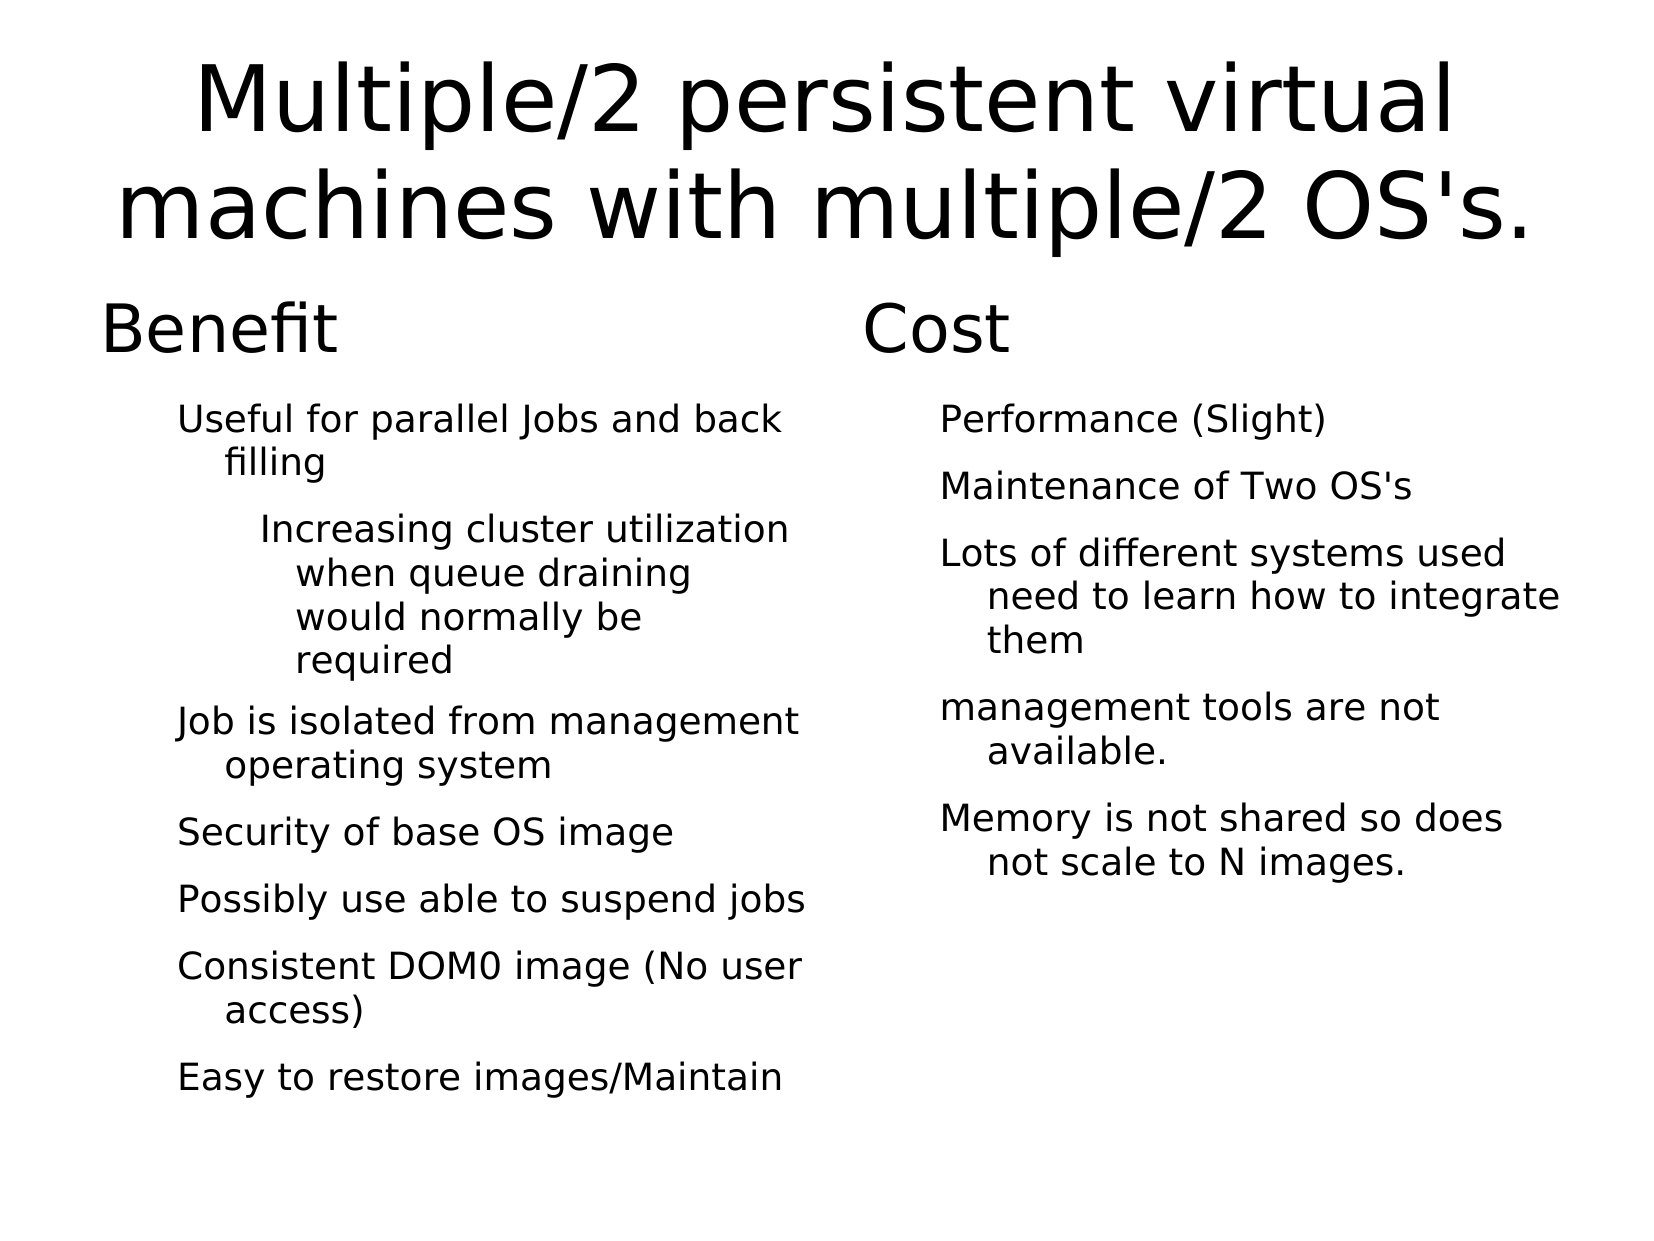

# Multiple/2 persistent virtual machines with multiple/2 OS's.
Benefit
Useful for parallel Jobs and back filling
Increasing cluster utilization when queue draining would normally be required
Job is isolated from management operating system
Security of base OS image
Possibly use able to suspend jobs
Consistent DOM0 image (No user access)
Easy to restore images/Maintain
Cost
Performance (Slight)
Maintenance of Two OS's
Lots of different systems used need to learn how to integrate them
management tools are not available.
Memory is not shared so does not scale to N images.